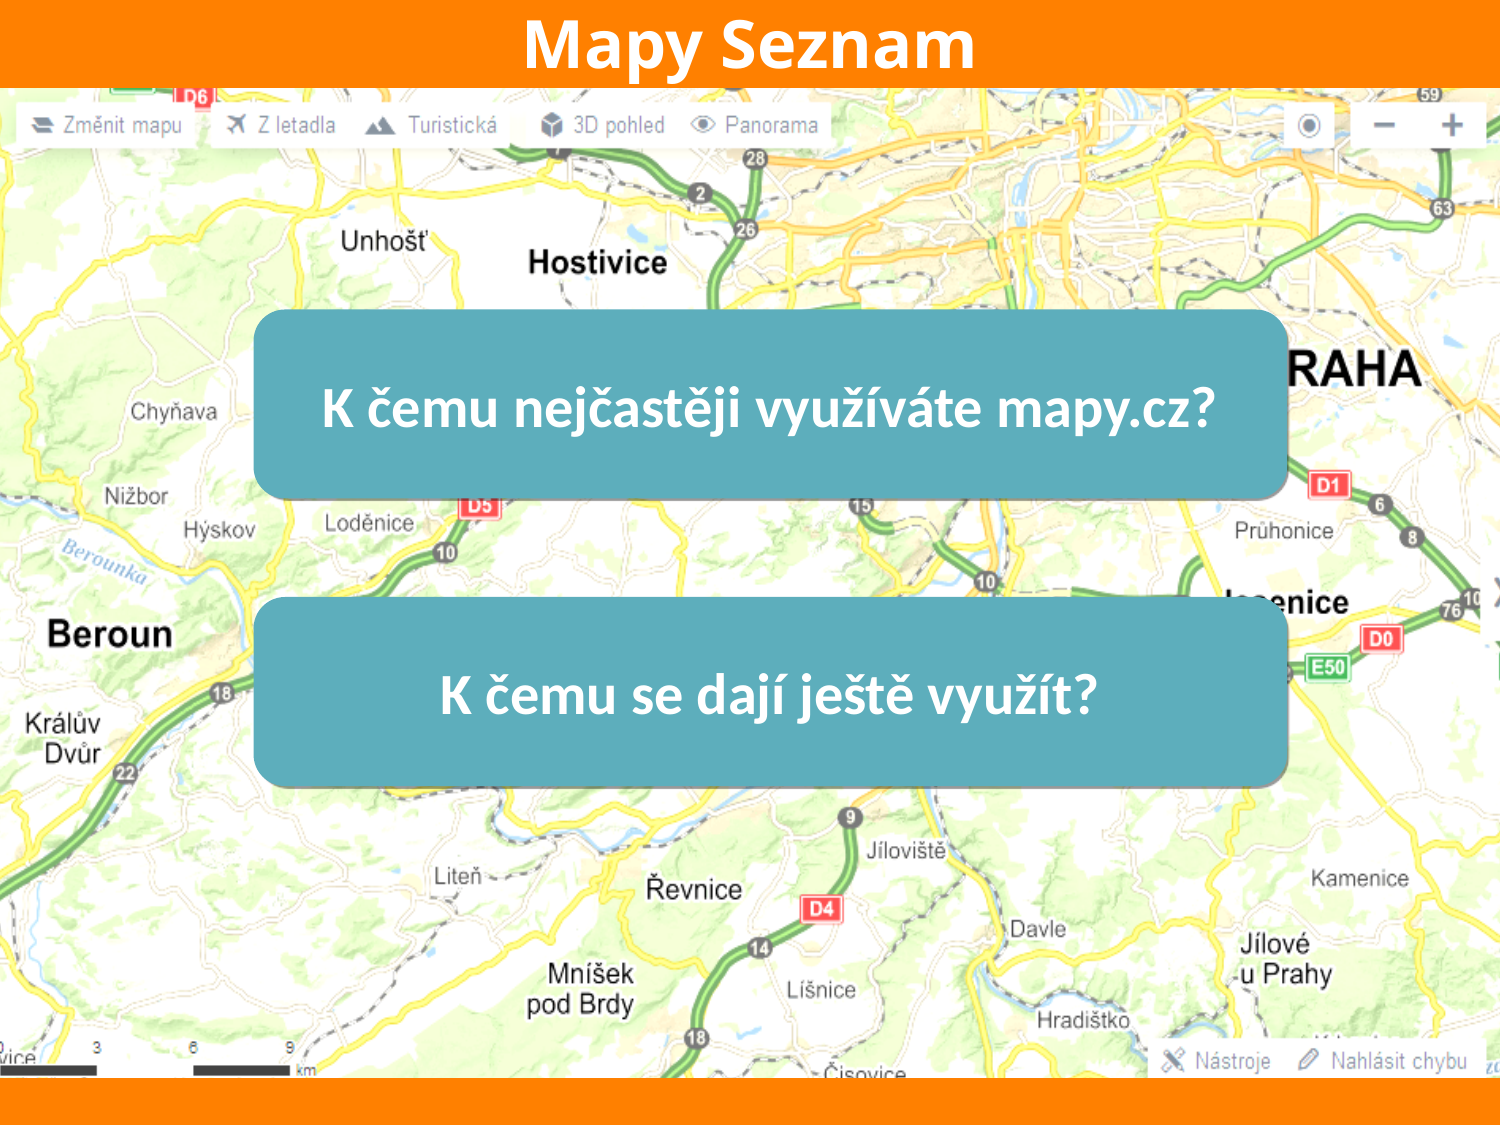

Mapy Seznam
K čemu nejčastěji využíváte mapy.cz?
K čemu se dají ještě využít?